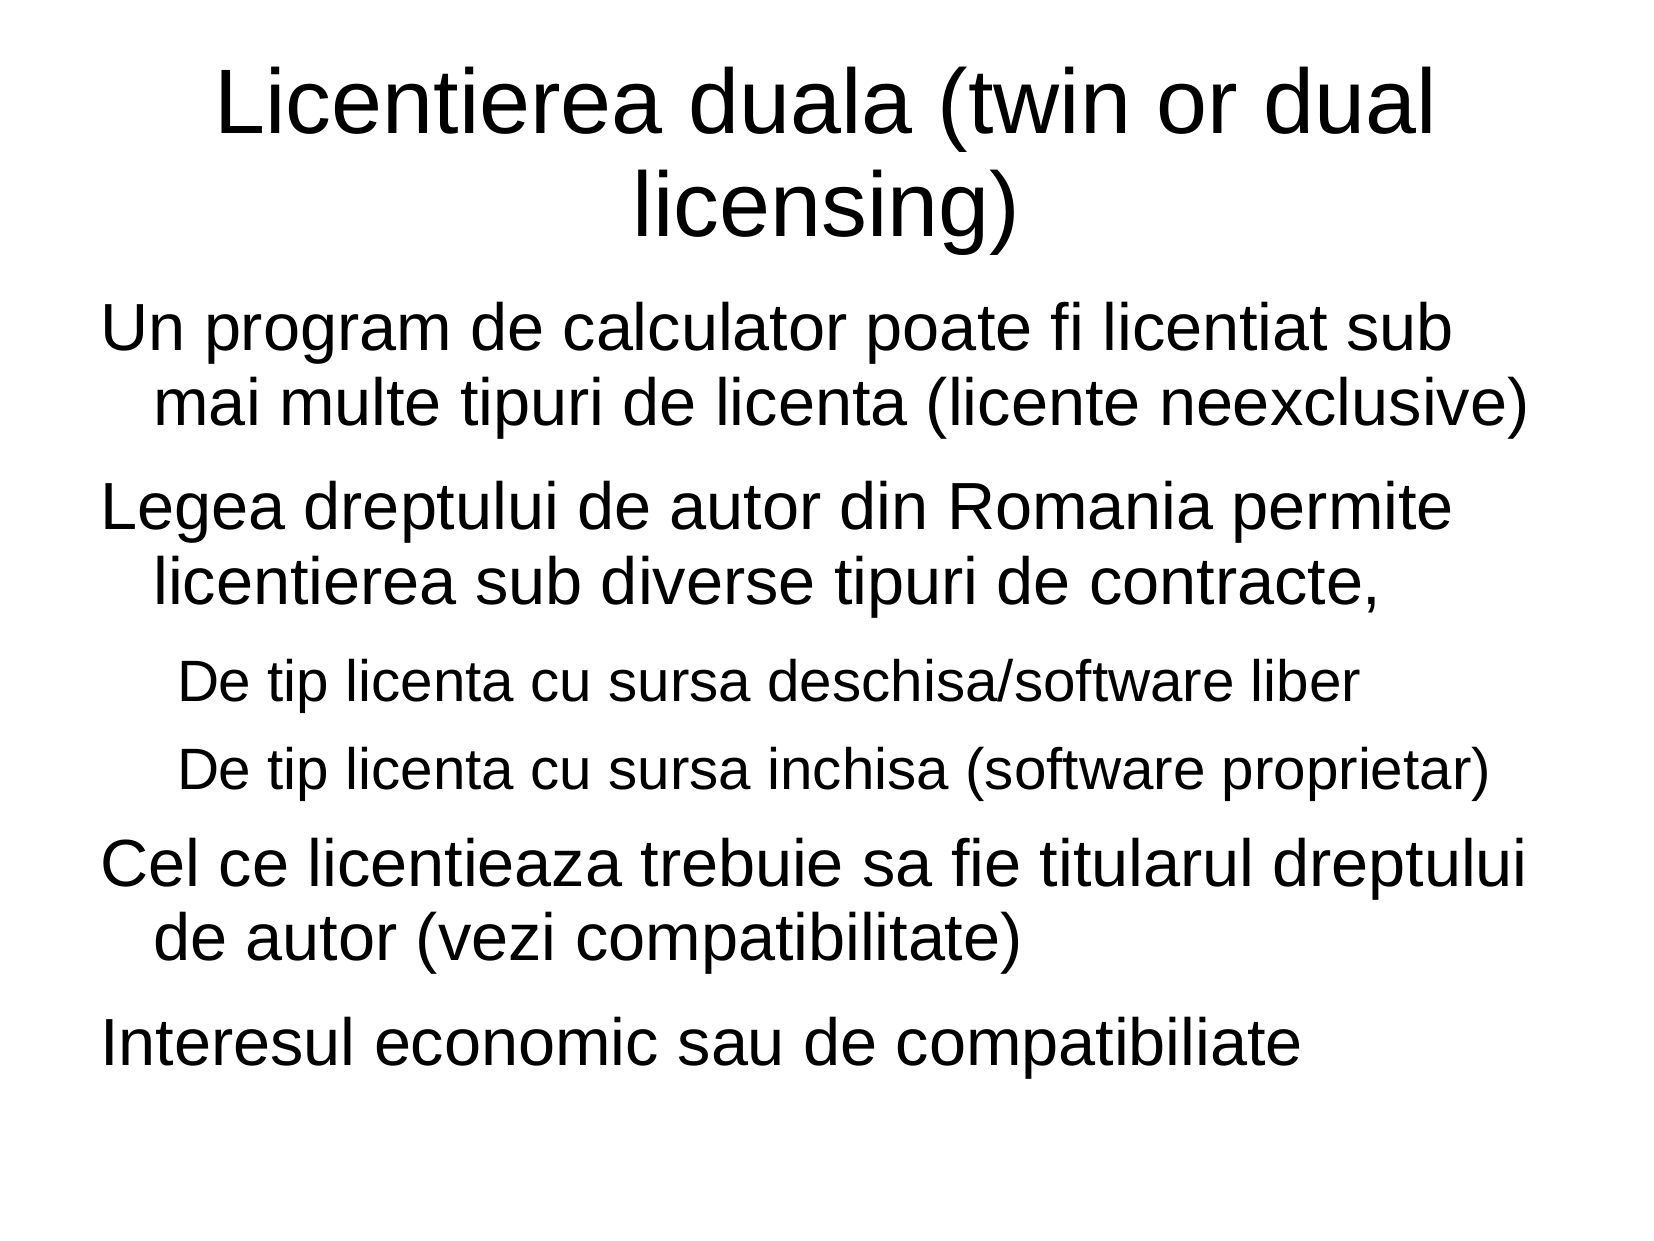

# Licentierea duala (twin or dual licensing)
Un program de calculator poate fi licentiat sub mai multe tipuri de licenta (licente neexclusive)
Legea dreptului de autor din Romania permite licentierea sub diverse tipuri de contracte,
De tip licenta cu sursa deschisa/software liber
De tip licenta cu sursa inchisa (software proprietar)
Cel ce licentieaza trebuie sa fie titularul dreptului de autor (vezi compatibilitate)
Interesul economic sau de compatibiliate